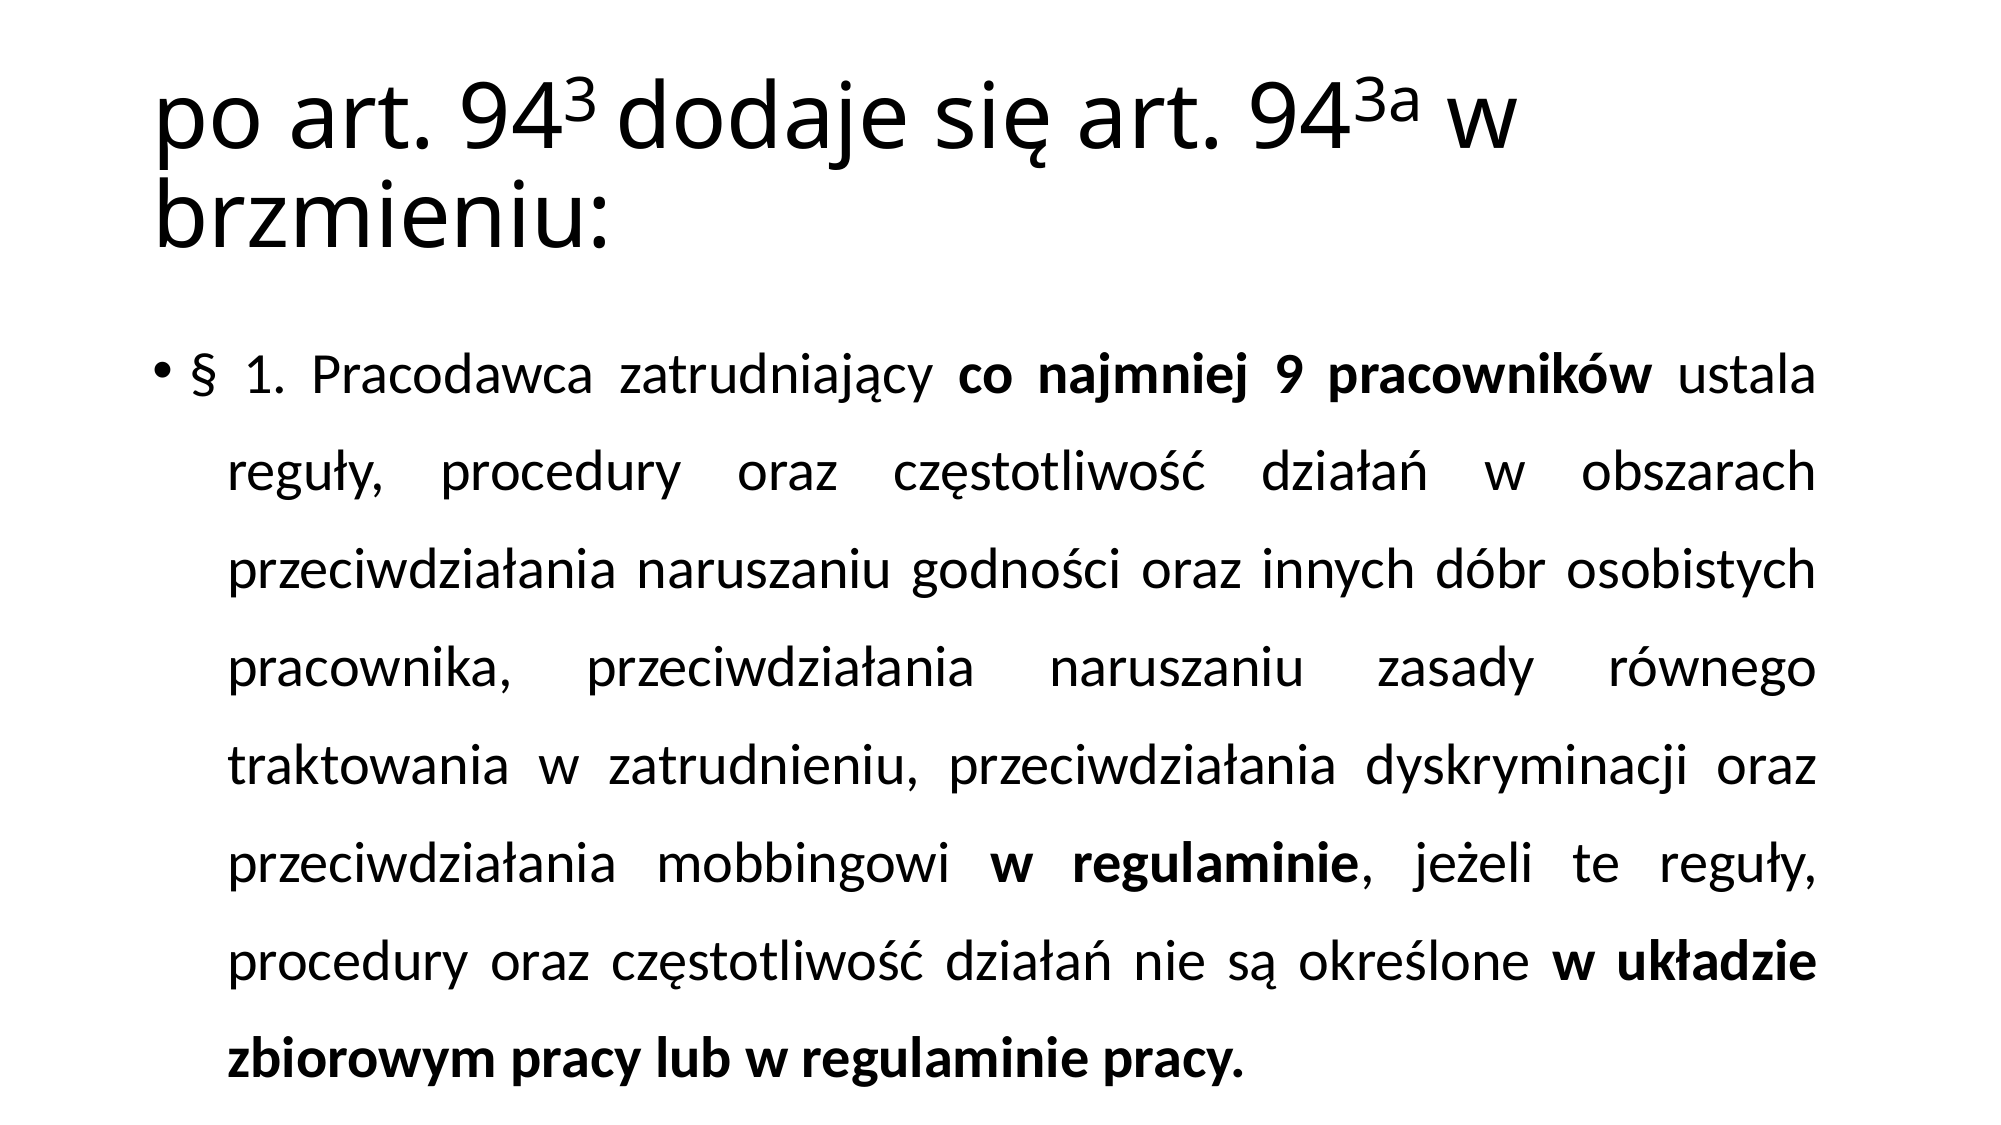

# po art. 943 dodaje się art. 943a w brzmieniu:
§ 1. Pracodawca zatrudniający co najmniej 9 pracowników ustala reguły, procedury oraz częstotliwość działań w obszarach przeciwdziałania naruszaniu godności oraz innych dóbr osobistych pracownika, przeciwdziałania naruszaniu zasady równego traktowania w zatrudnieniu, przeciwdziałania dyskryminacji oraz przeciwdziałania mobbingowi w regulaminie, jeżeli te reguły, procedury oraz częstotliwość działań nie są określone w układzie zbiorowym pracy lub w regulaminie pracy.